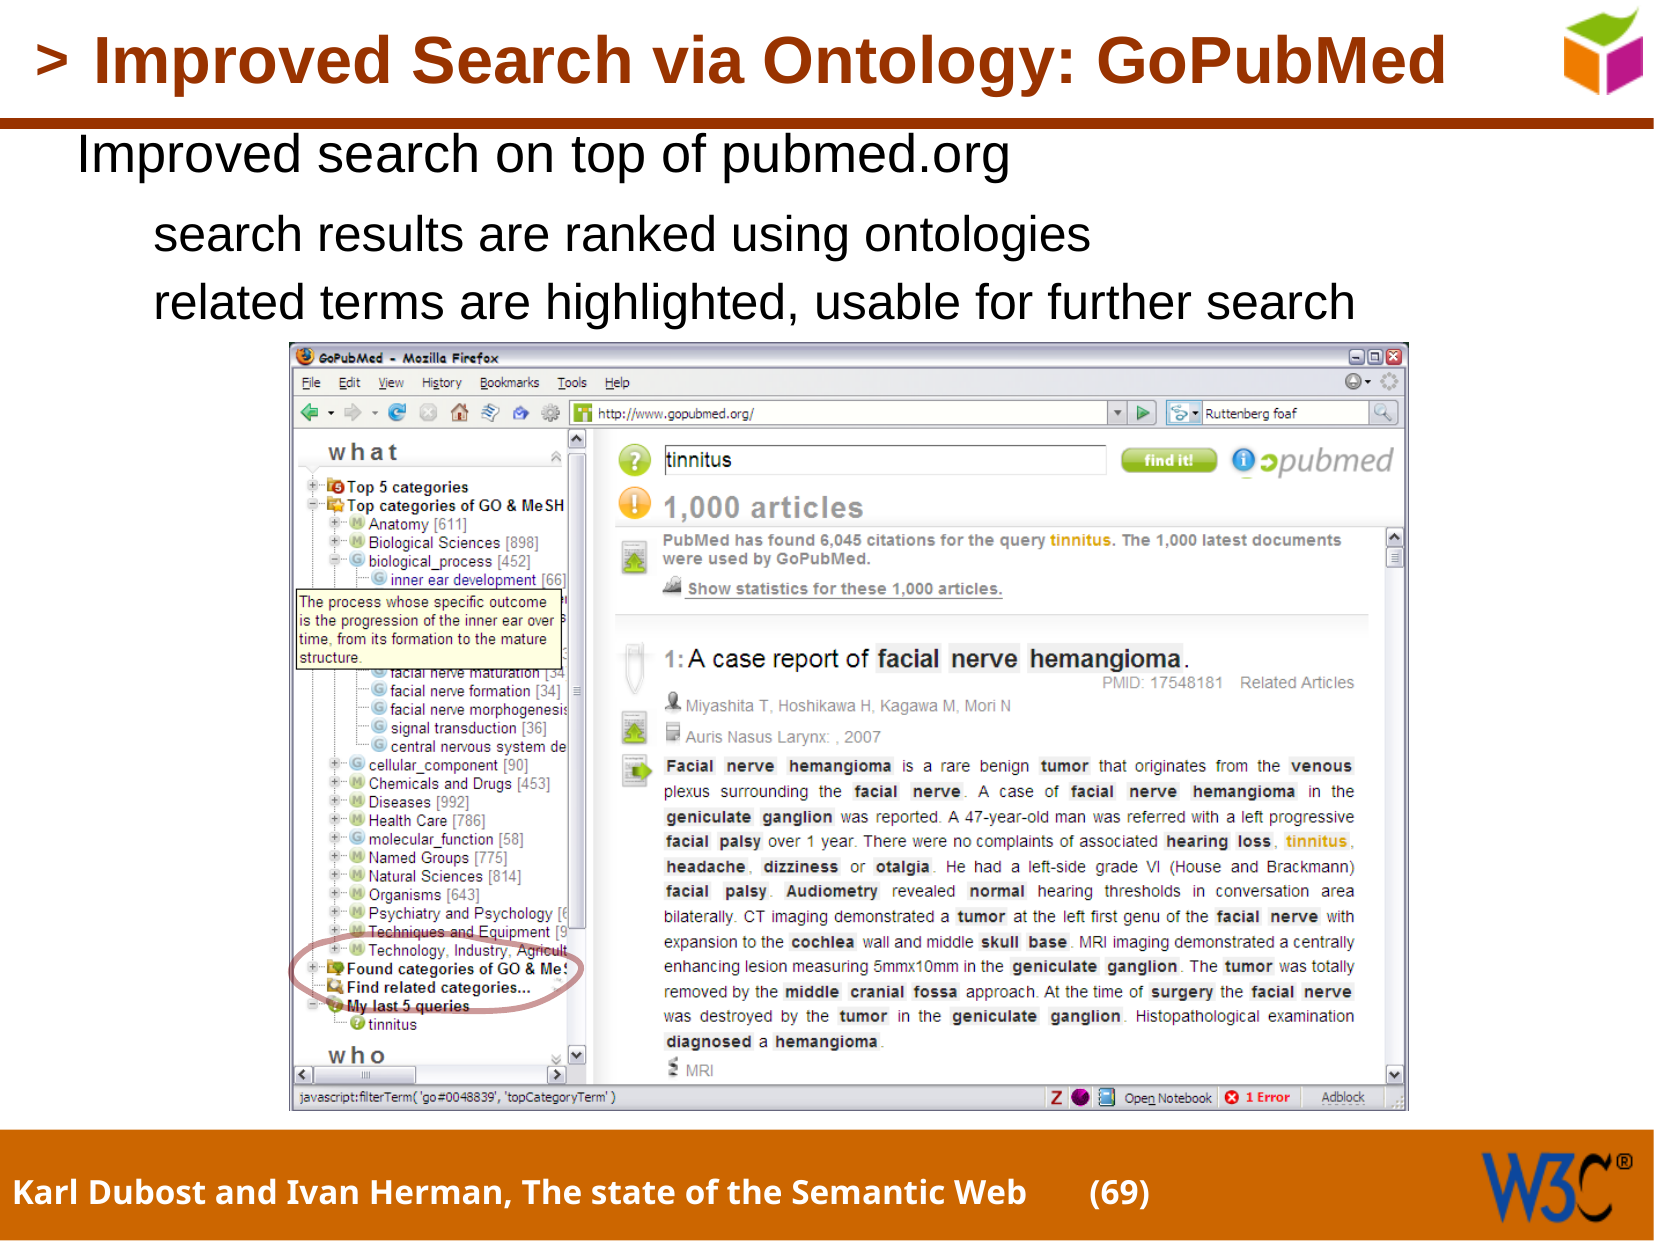

# Improved Search via Ontology: GoPubMed
Improved search on top of pubmed.org
search results are ranked using ontologies
related terms are highlighted, usable for further search